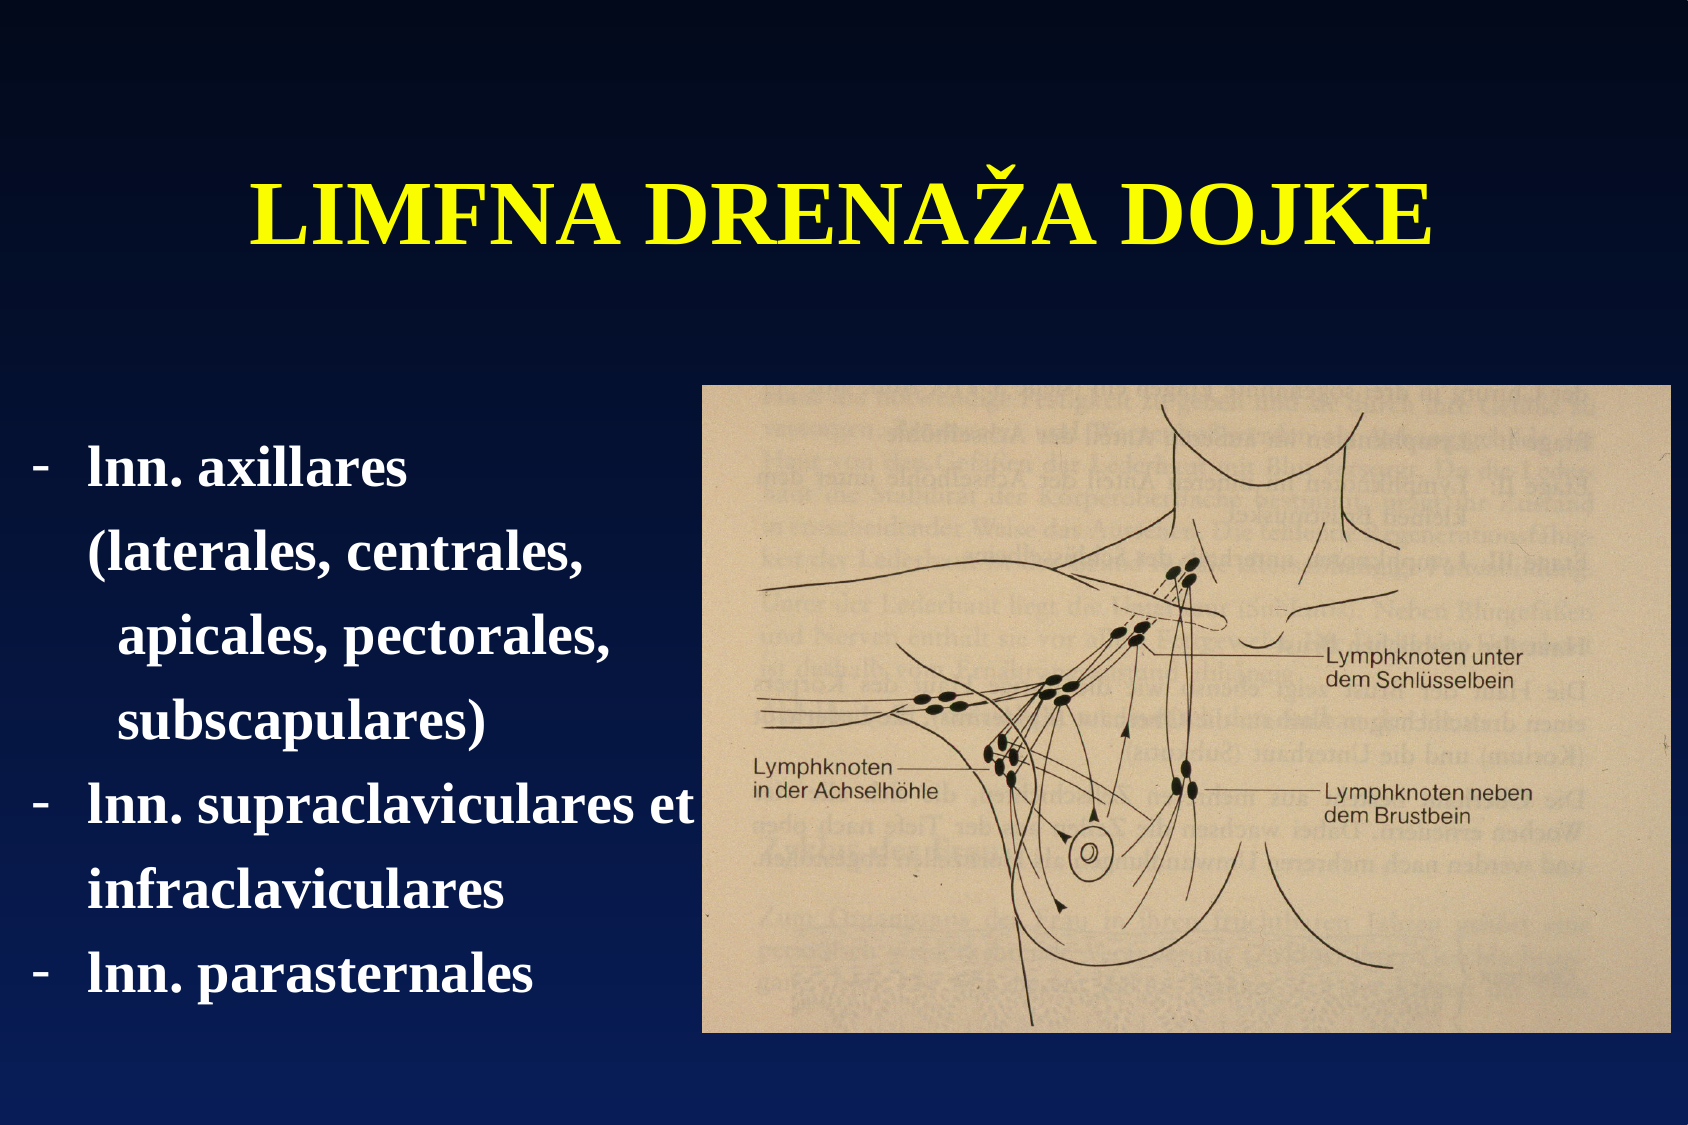

# LIMFNA DRENAŽA DOJKE
lnn. axillares
	(laterales, centrales,
	 apicales, pectorales,
	 subscapulares)
lnn. supraclaviculares et
	infraclaviculares
lnn. parasternales